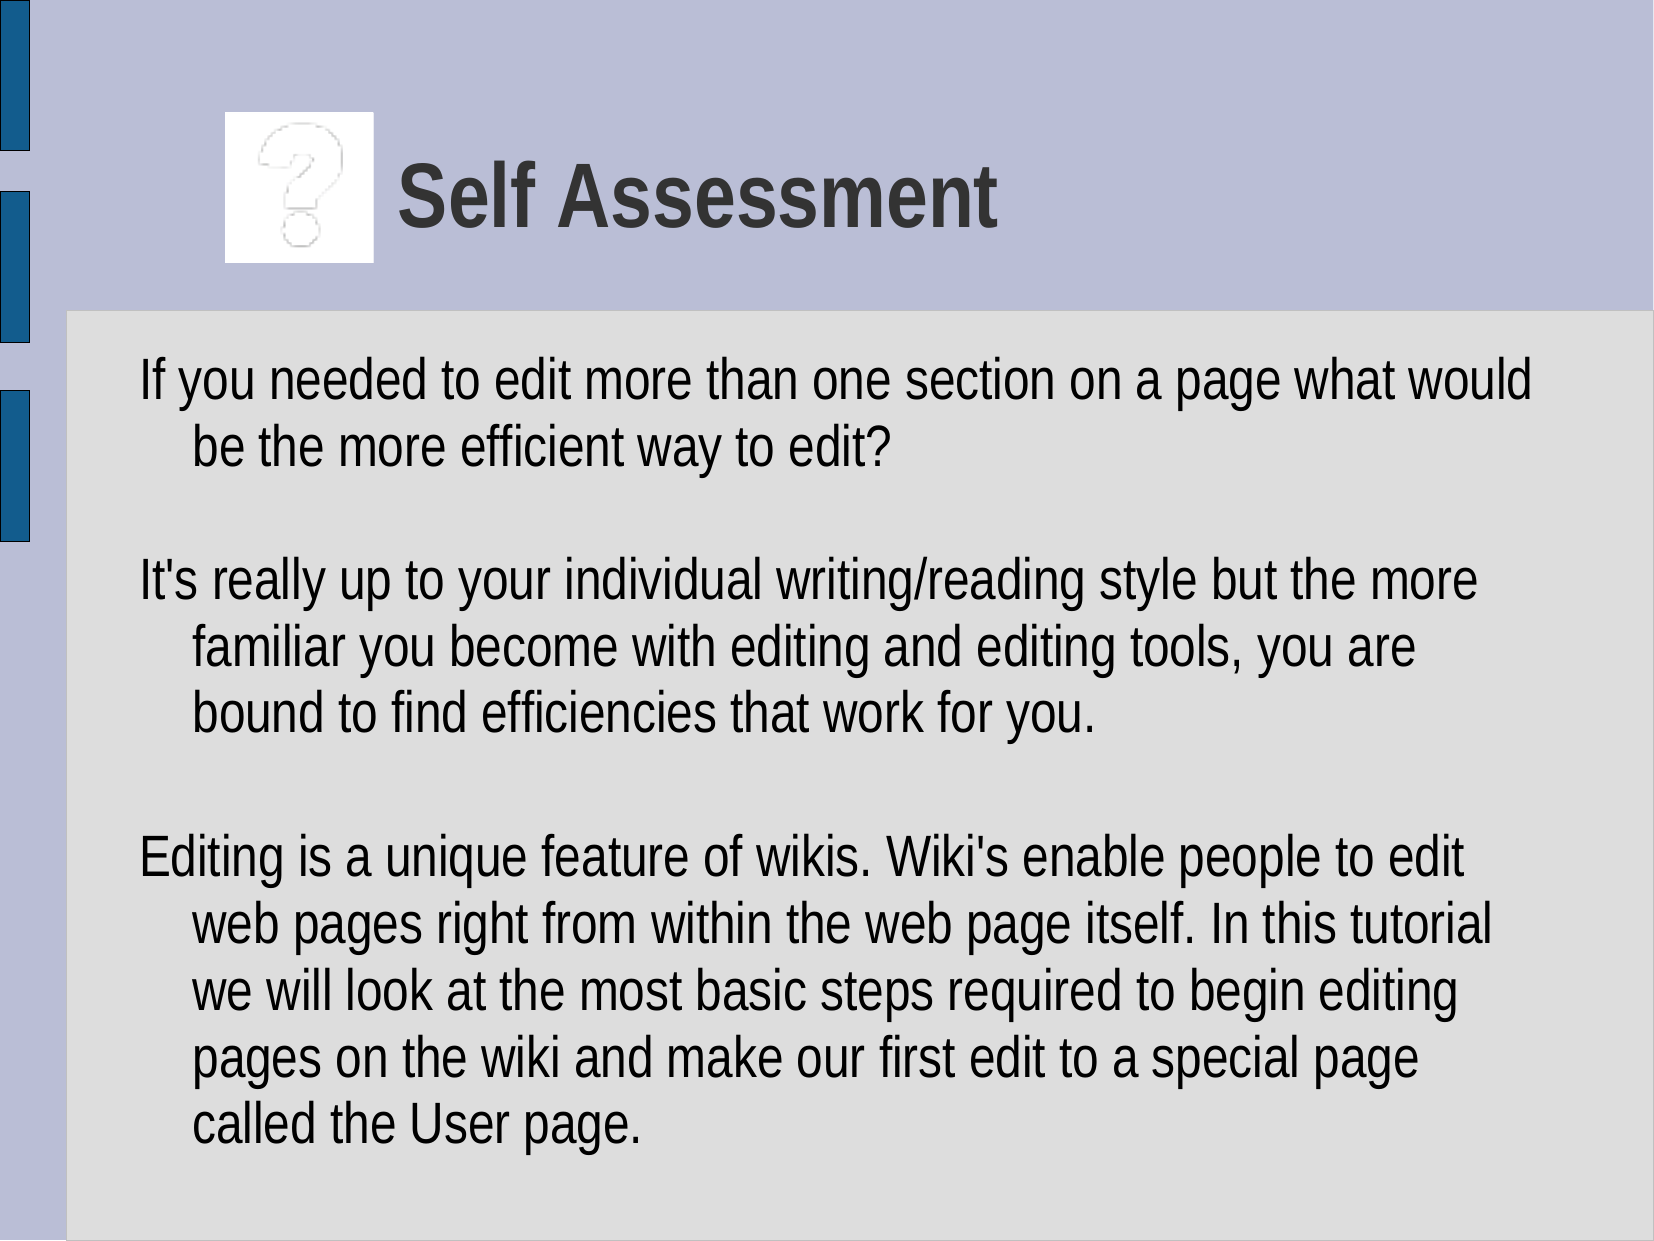

# Self Assessment
If you needed to edit more than one section on a page what would be the more efficient way to edit?
It's really up to your individual writing/reading style but the more familiar you become with editing and editing tools, you are bound to find efficiencies that work for you.
Editing is a unique feature of wikis. Wiki's enable people to edit web pages right from within the web page itself. In this tutorial we will look at the most basic steps required to begin editing pages on the wiki and make our first edit to a special page called the User page.